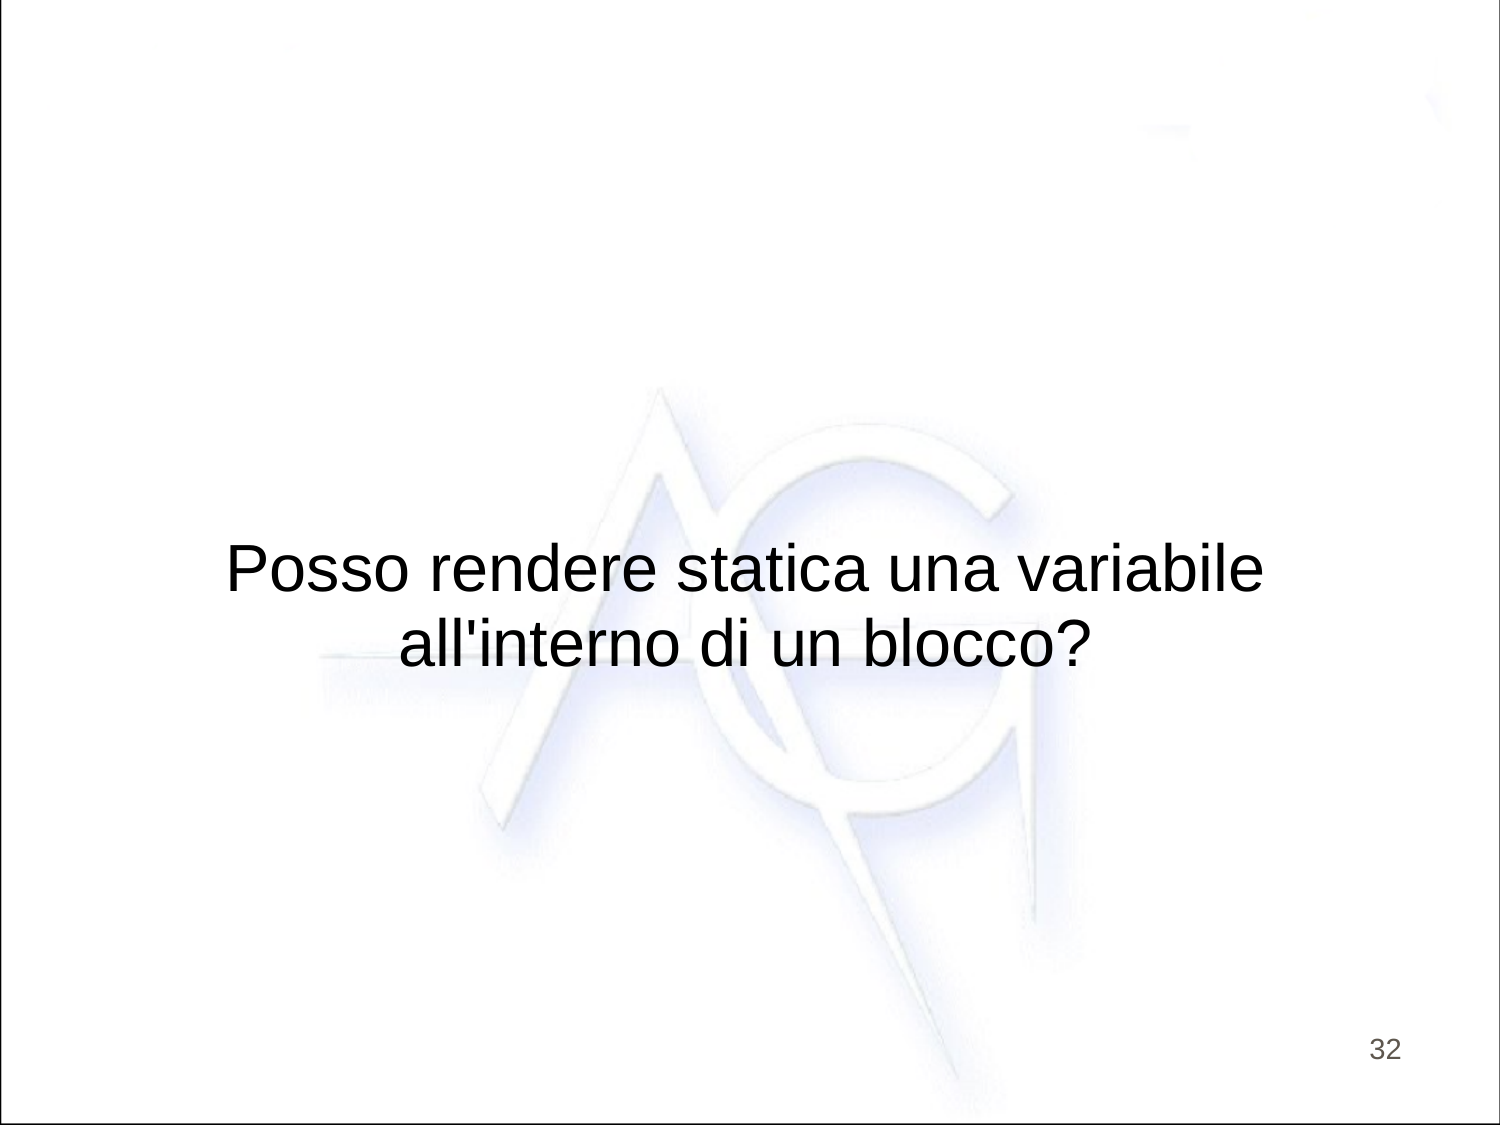

#
Posso rendere statica una variabile all'interno di un blocco?
32